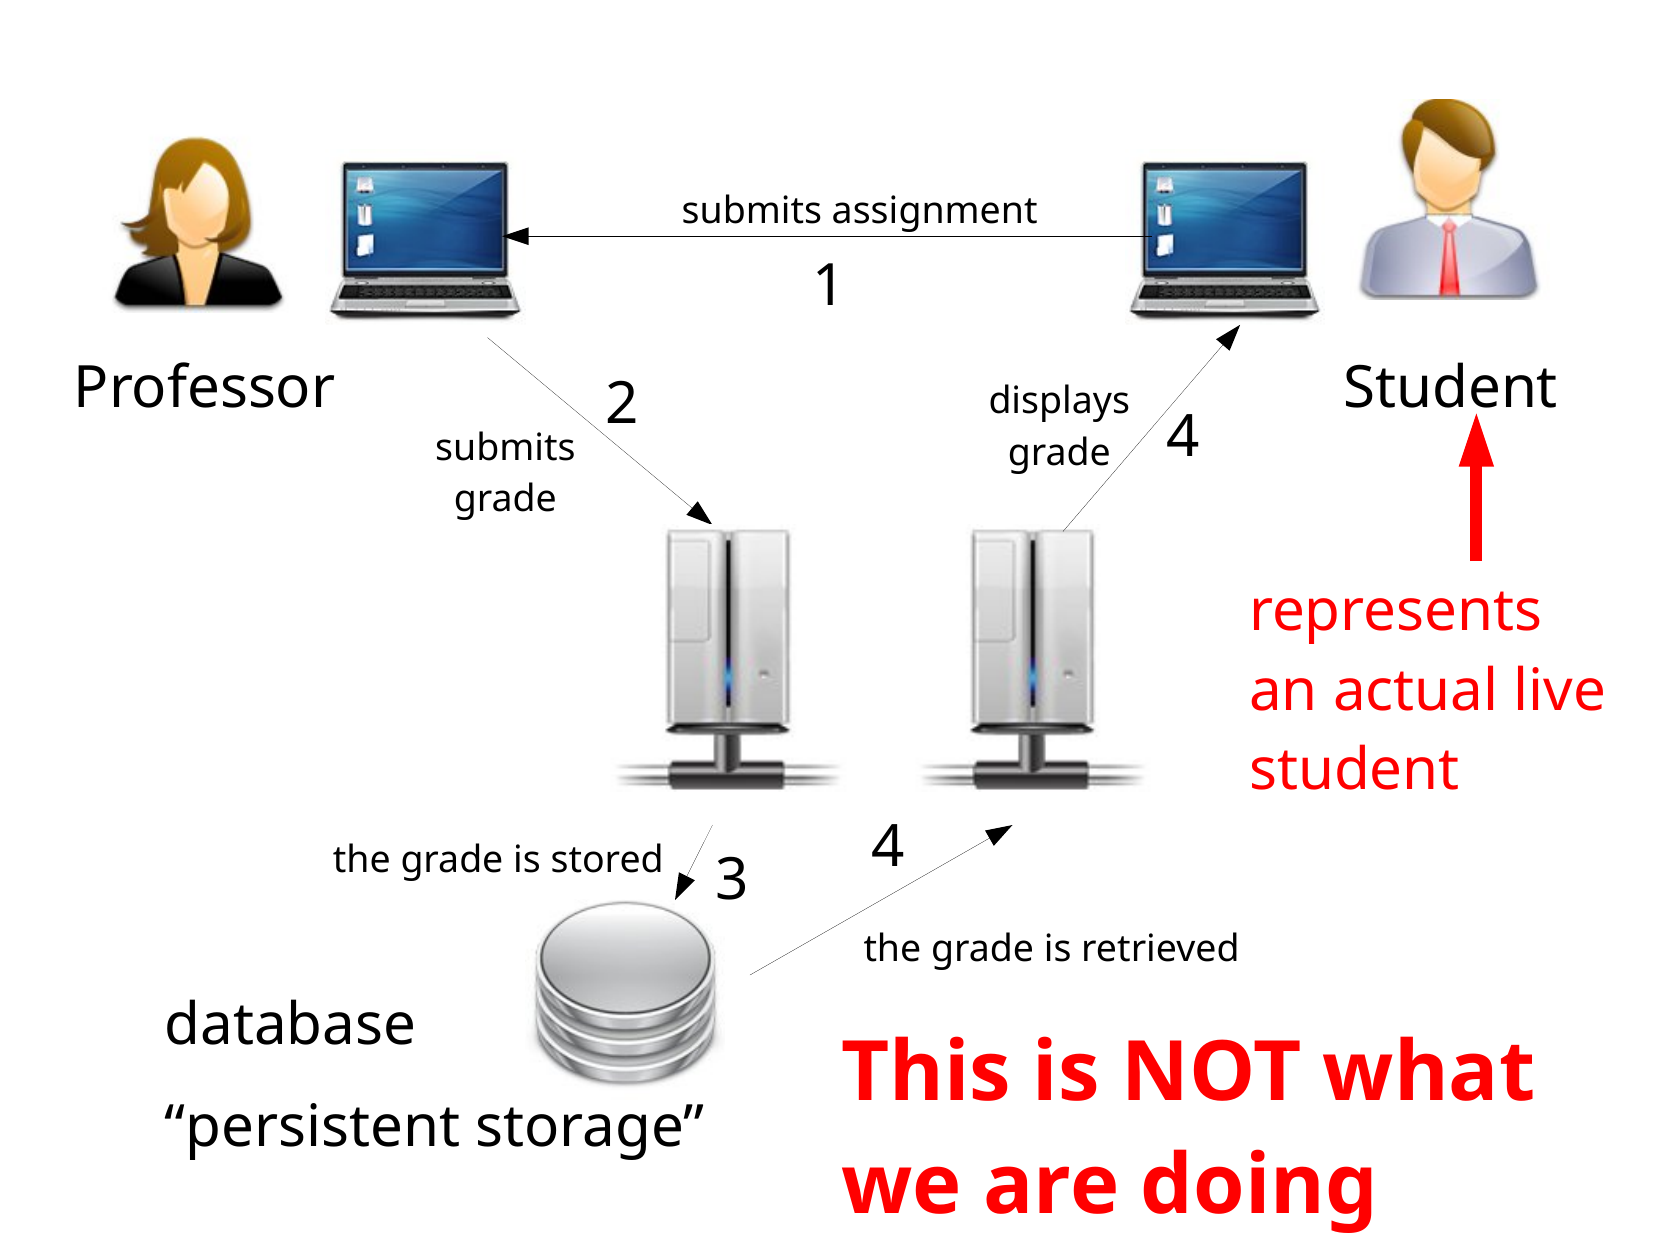

submits assignment
1
Professor
Student
2
displays
grade
4
submits
grade
represents
an actual live
student
4
the grade is stored
3
the grade is retrieved
database
This is NOT what
we are doing
“persistent storage”